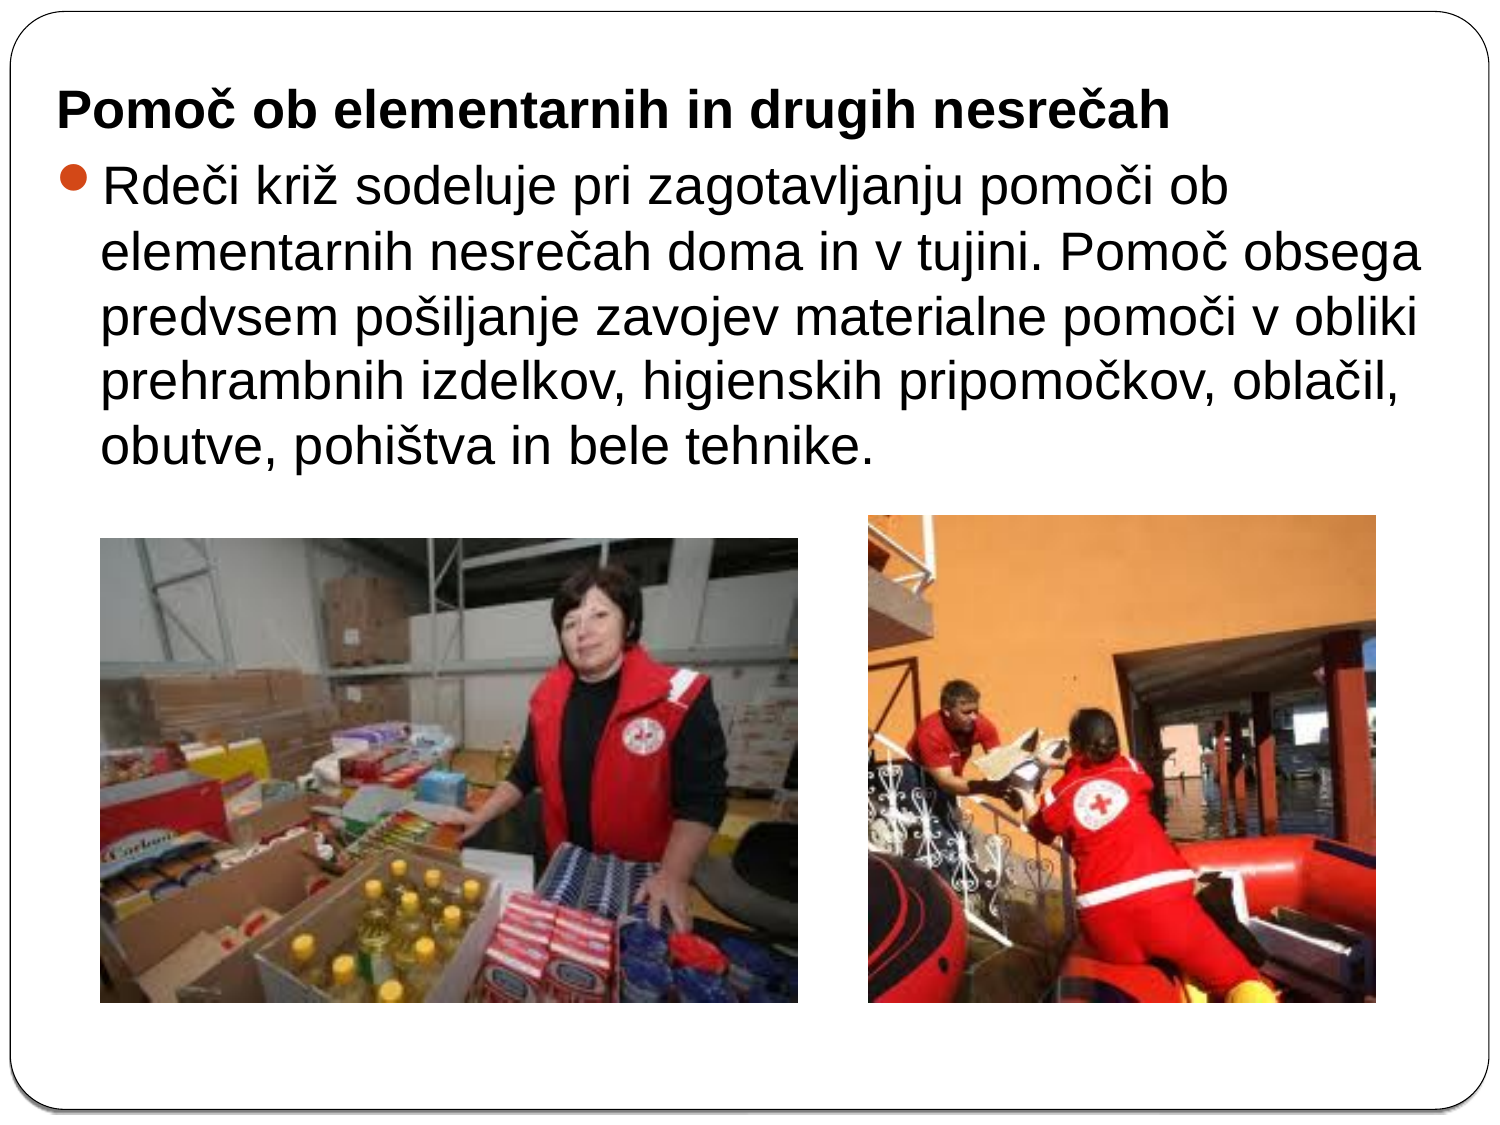

# Pomoč ob elementarnih in drugih nesrečah
Rdeči križ sodeluje pri zagotavljanju pomoči ob elementarnih nesrečah doma in v tujini. Pomoč obsega predvsem pošiljanje zavojev materialne pomoči v obliki prehrambnih izdelkov, higienskih pripomočkov, oblačil, obutve, pohištva in bele tehnike.